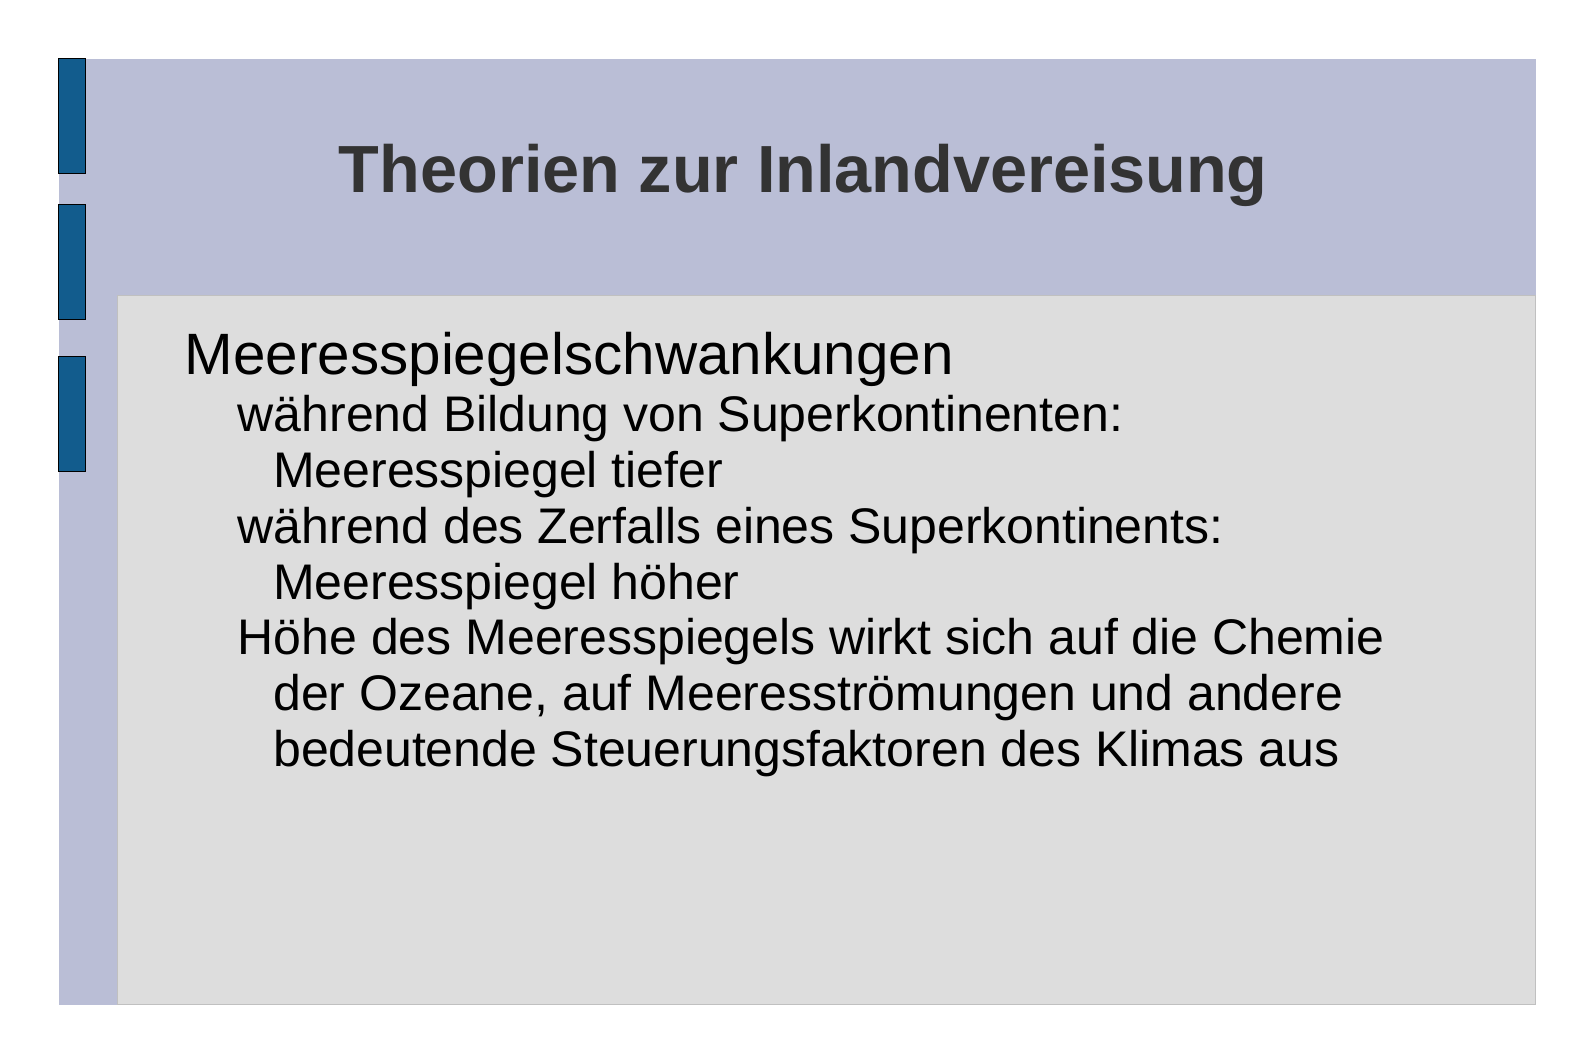

# Theorien zur Inlandvereisung
Meeresspiegelschwankungen
während Bildung von Superkontinenten: Meeresspiegel tiefer
während des Zerfalls eines Superkontinents: Meeresspiegel höher
Höhe des Meeresspiegels wirkt sich auf die Chemie der Ozeane, auf Meeresströmungen und andere bedeutende Steuerungsfaktoren des Klimas aus